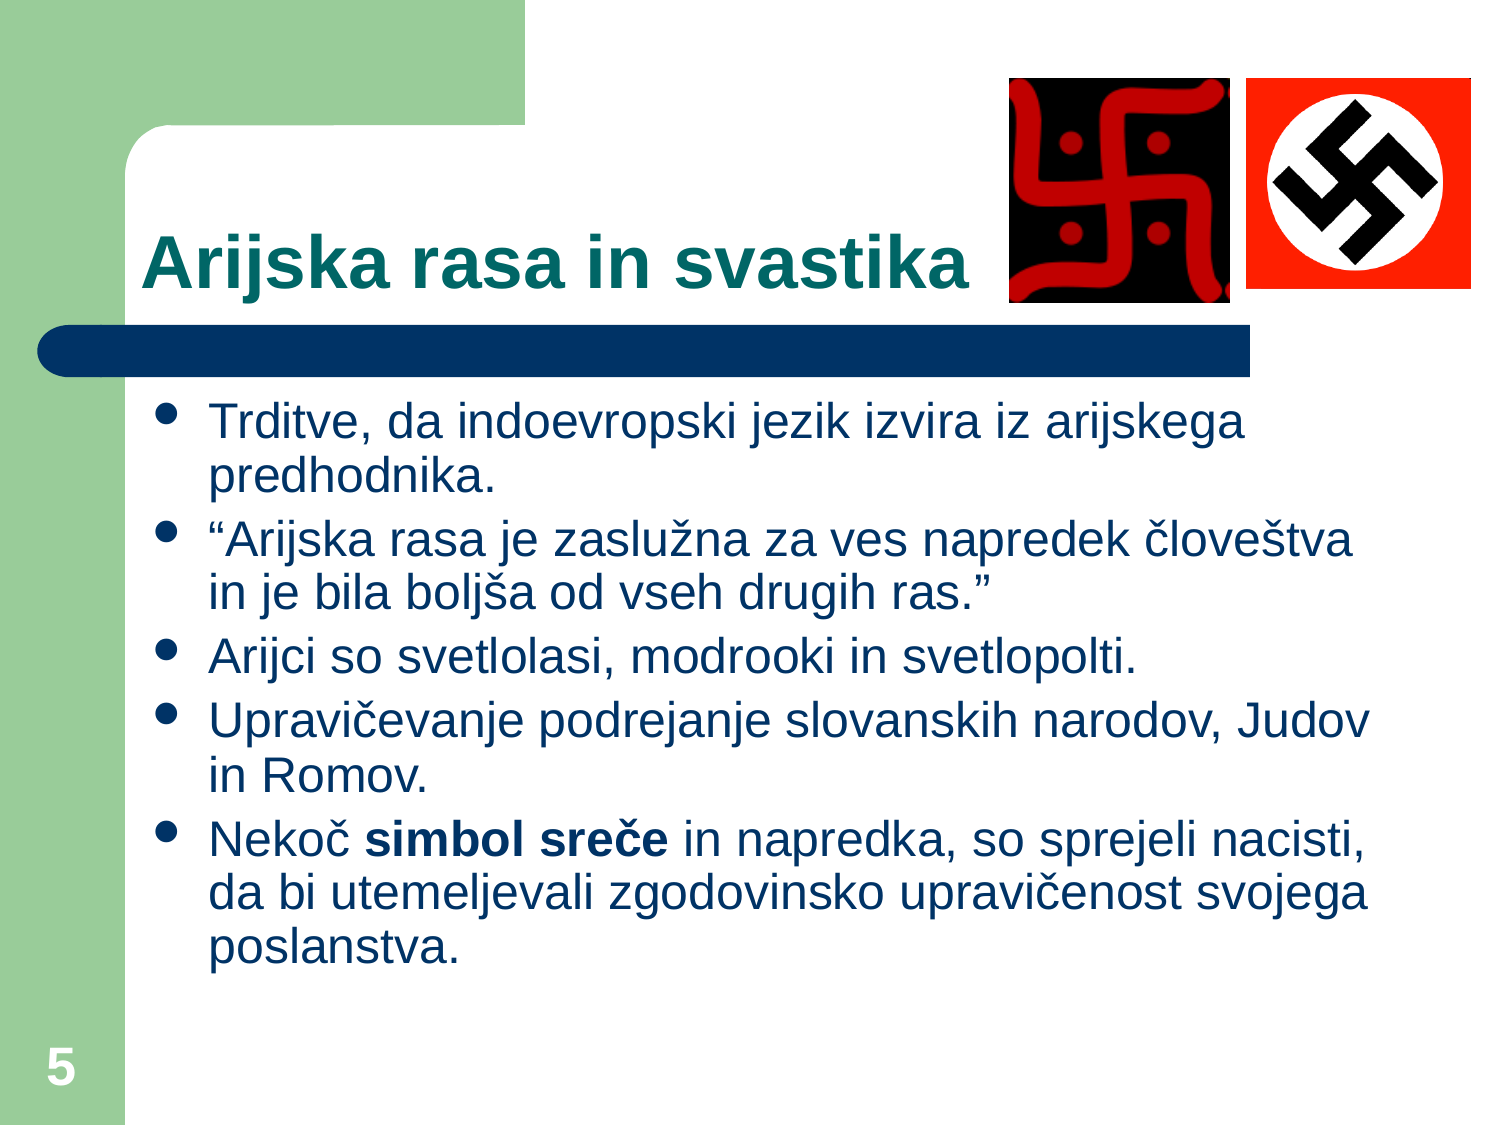

# Arijska rasa in svastika
Trditve, da indoevropski jezik izvira iz arijskega predhodnika.
“Arijska rasa je zaslužna za ves napredek človeštva in je bila boljša od vseh drugih ras.”
Arijci so svetlolasi, modrooki in svetlopolti.
Upravičevanje podrejanje slovanskih narodov, Judov in Romov.
Nekoč simbol sreče in napredka, so sprejeli nacisti, da bi utemeljevali zgodovinsko upravičenost svojega poslanstva.